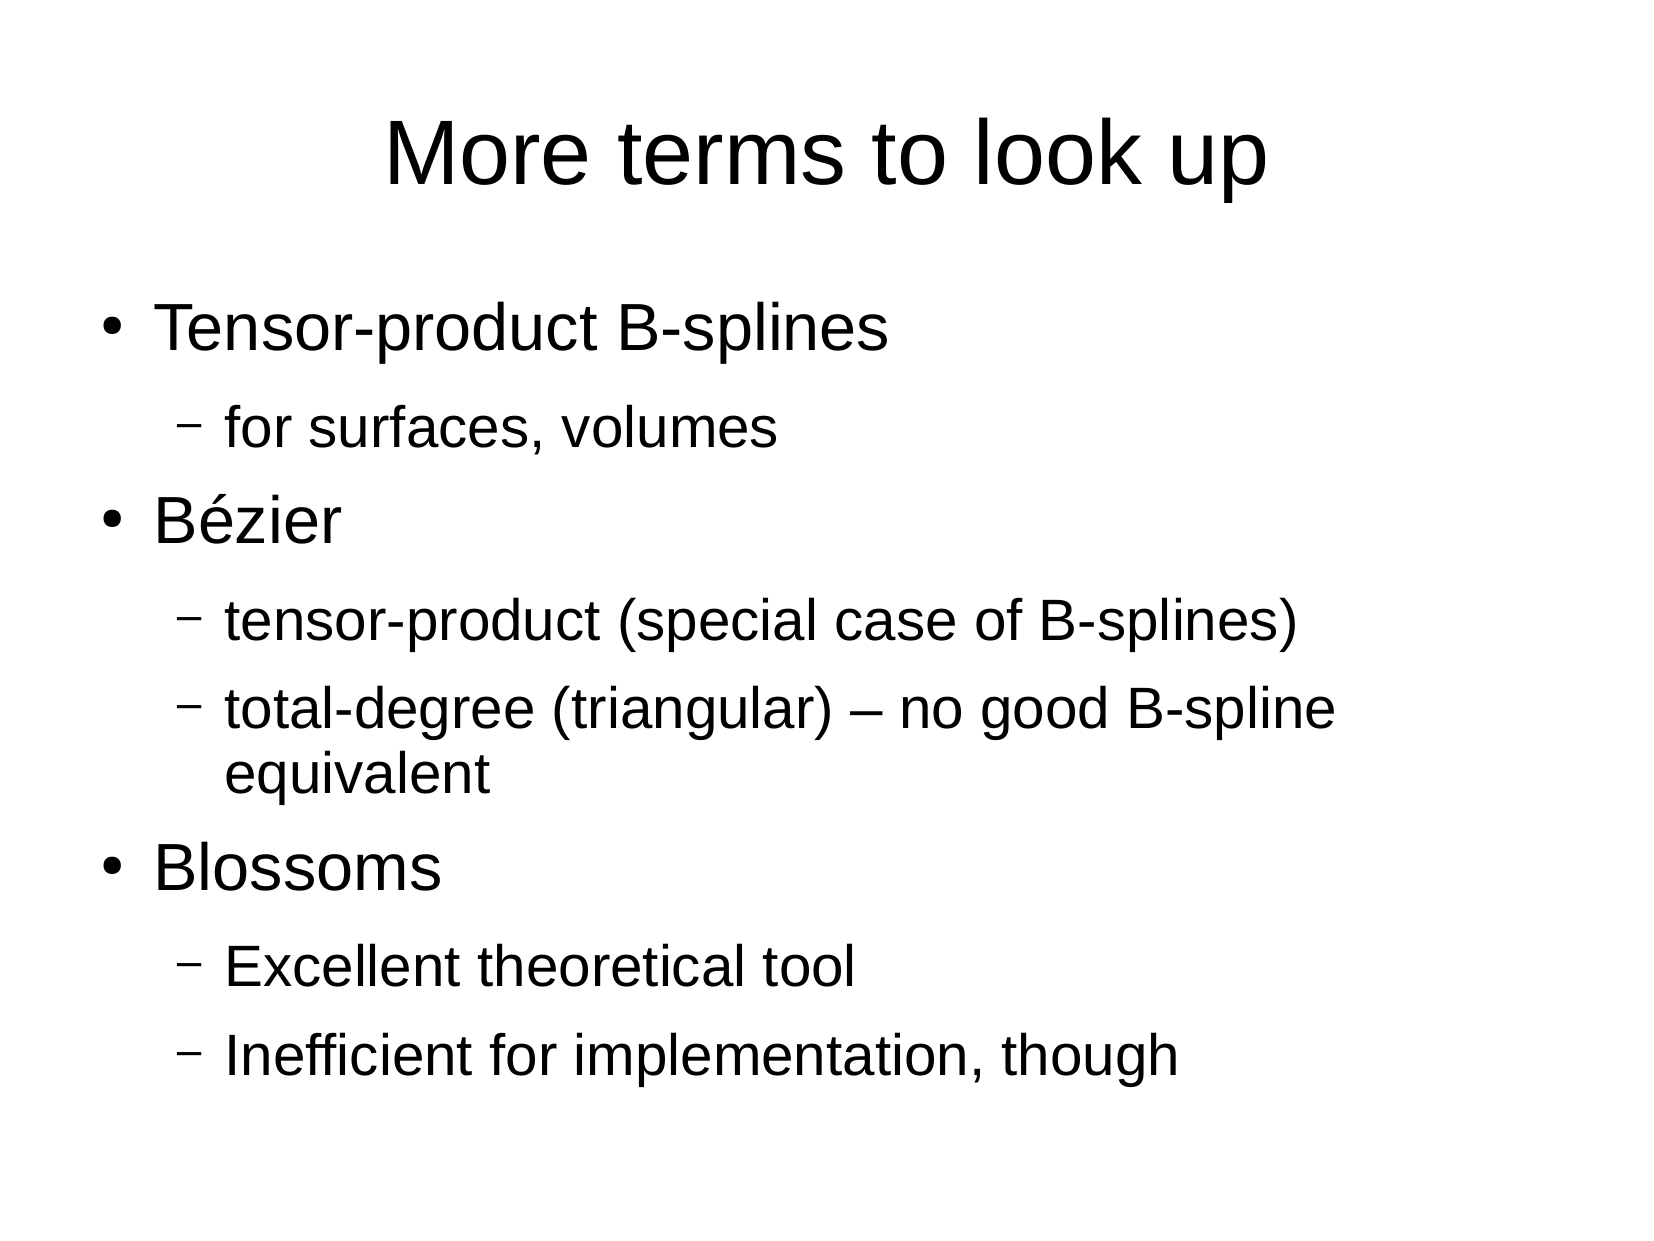

# More terms to look up
Tensor-product B-splines
for surfaces, volumes
Bézier
tensor-product (special case of B-splines)
total-degree (triangular) – no good B-spline equivalent
Blossoms
Excellent theoretical tool
Inefficient for implementation, though